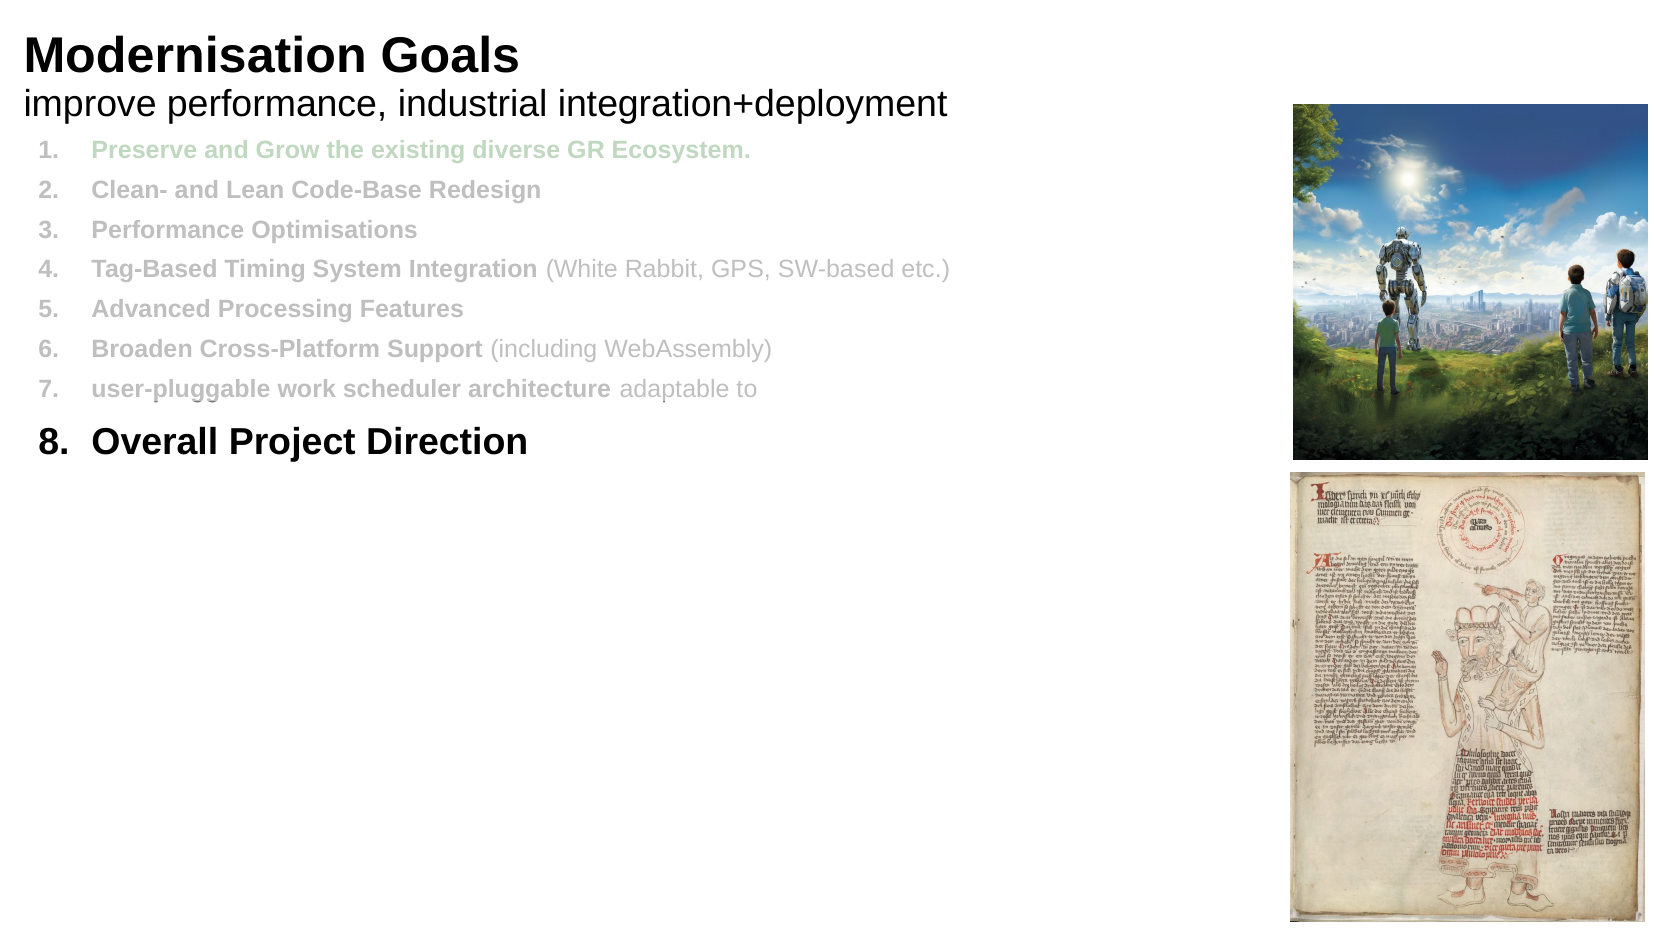

# Modernisation Goals improve performance, industrial integration+deployment
Preserve and Grow the existing diverse GR Ecosystem.
Clean- and Lean Code-Base Redesign
Performance Optimisations
Tag-Based Timing System Integration (White Rabbit, GPS, SW-based etc.)
Advanced Processing Features
Broaden Cross-Platform Support (including WebAssembly)
user-pluggable work scheduler architecture adaptable to
Overall Project Direction